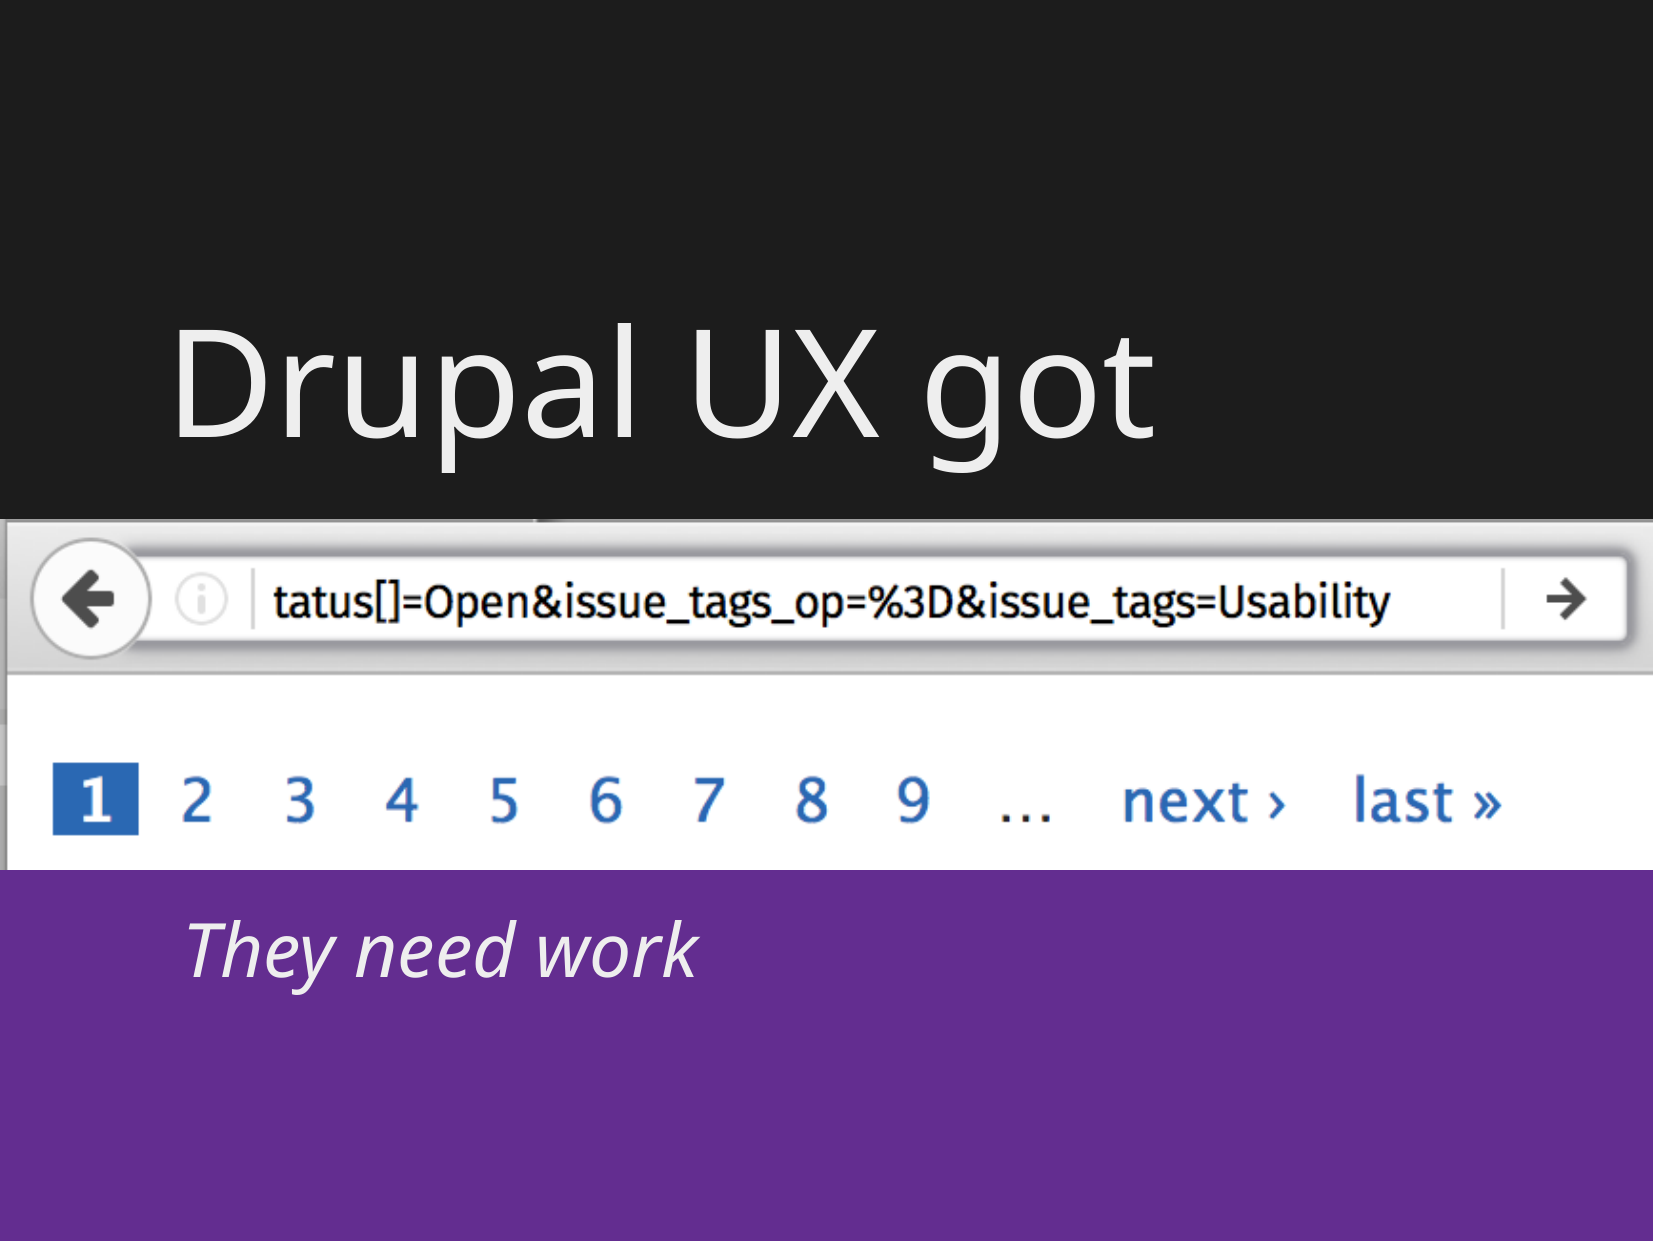

# Drupal UX got issues
They need work